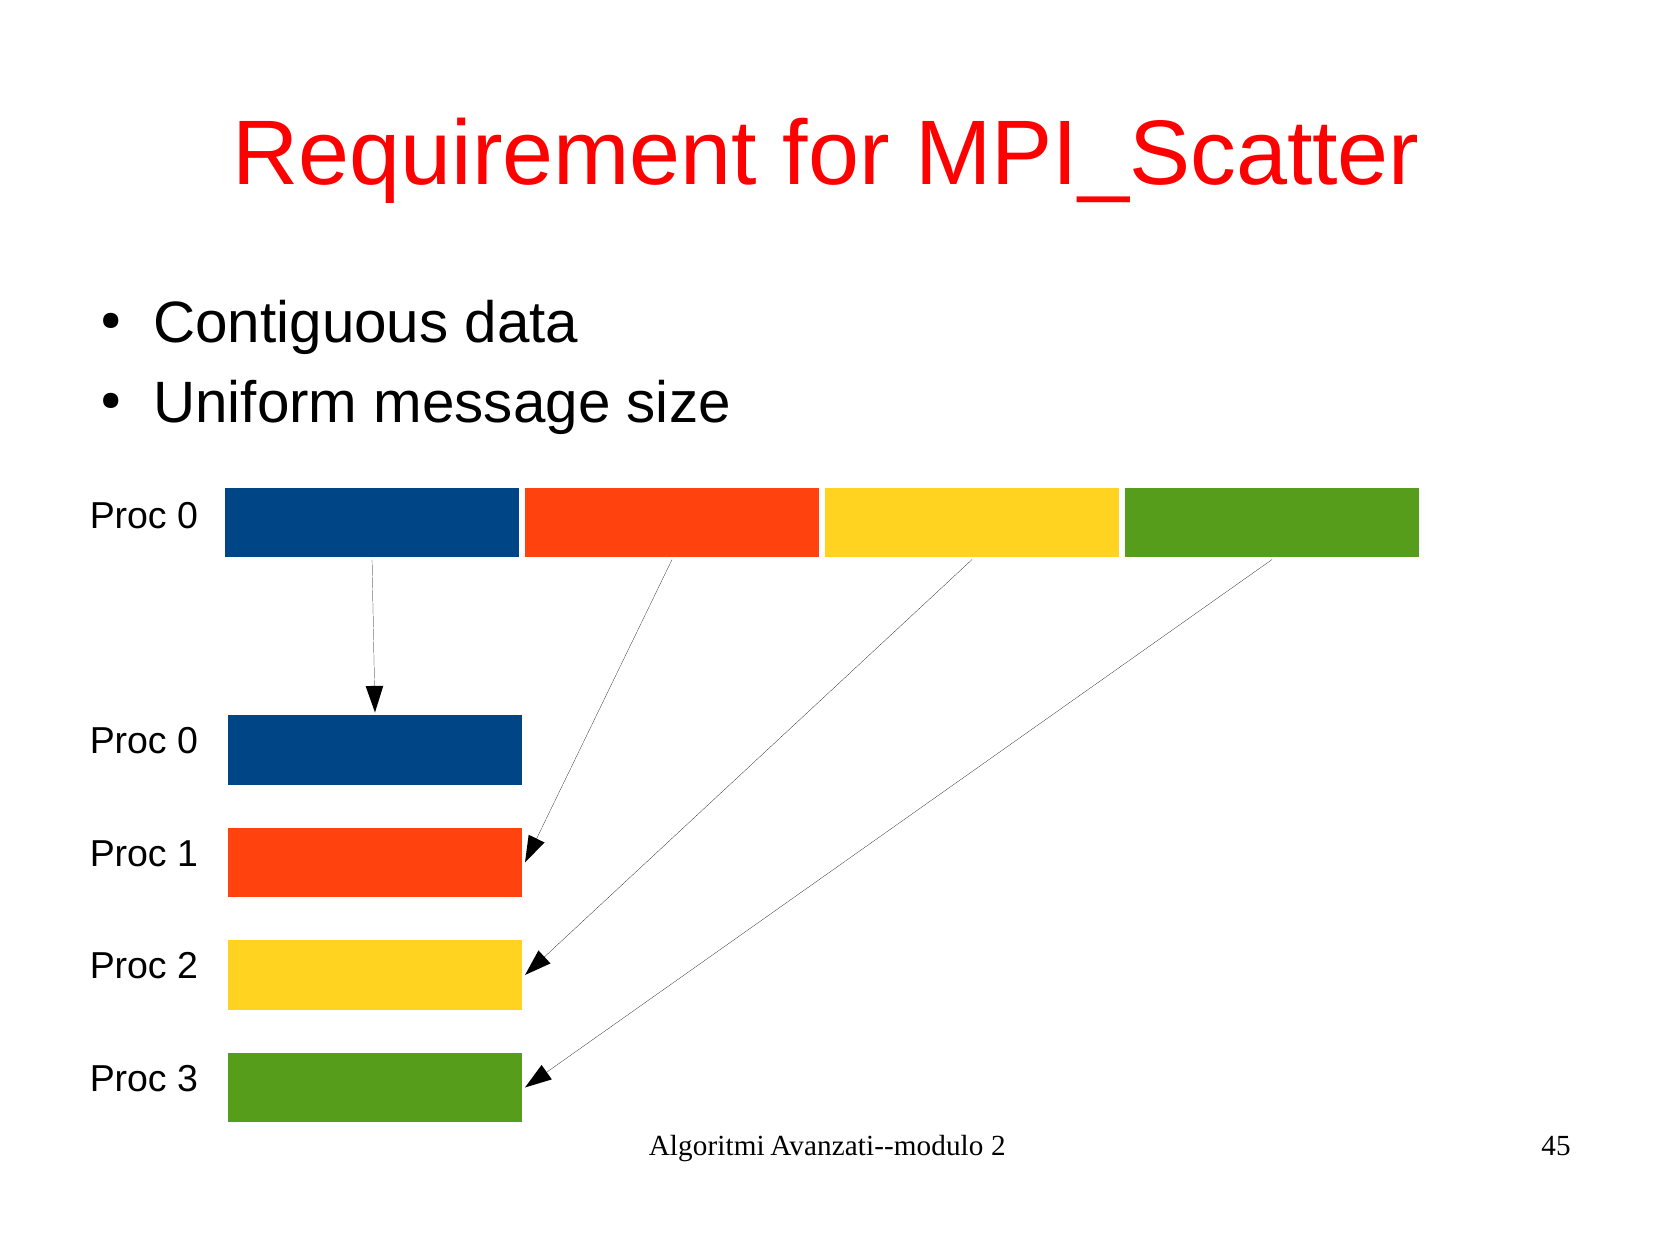

# Requirement for MPI_Scatter
Contiguous data
Uniform message size
Proc 0
Proc 0
Proc 1
Proc 2
Proc 3
Algoritmi Avanzati--modulo 2
45